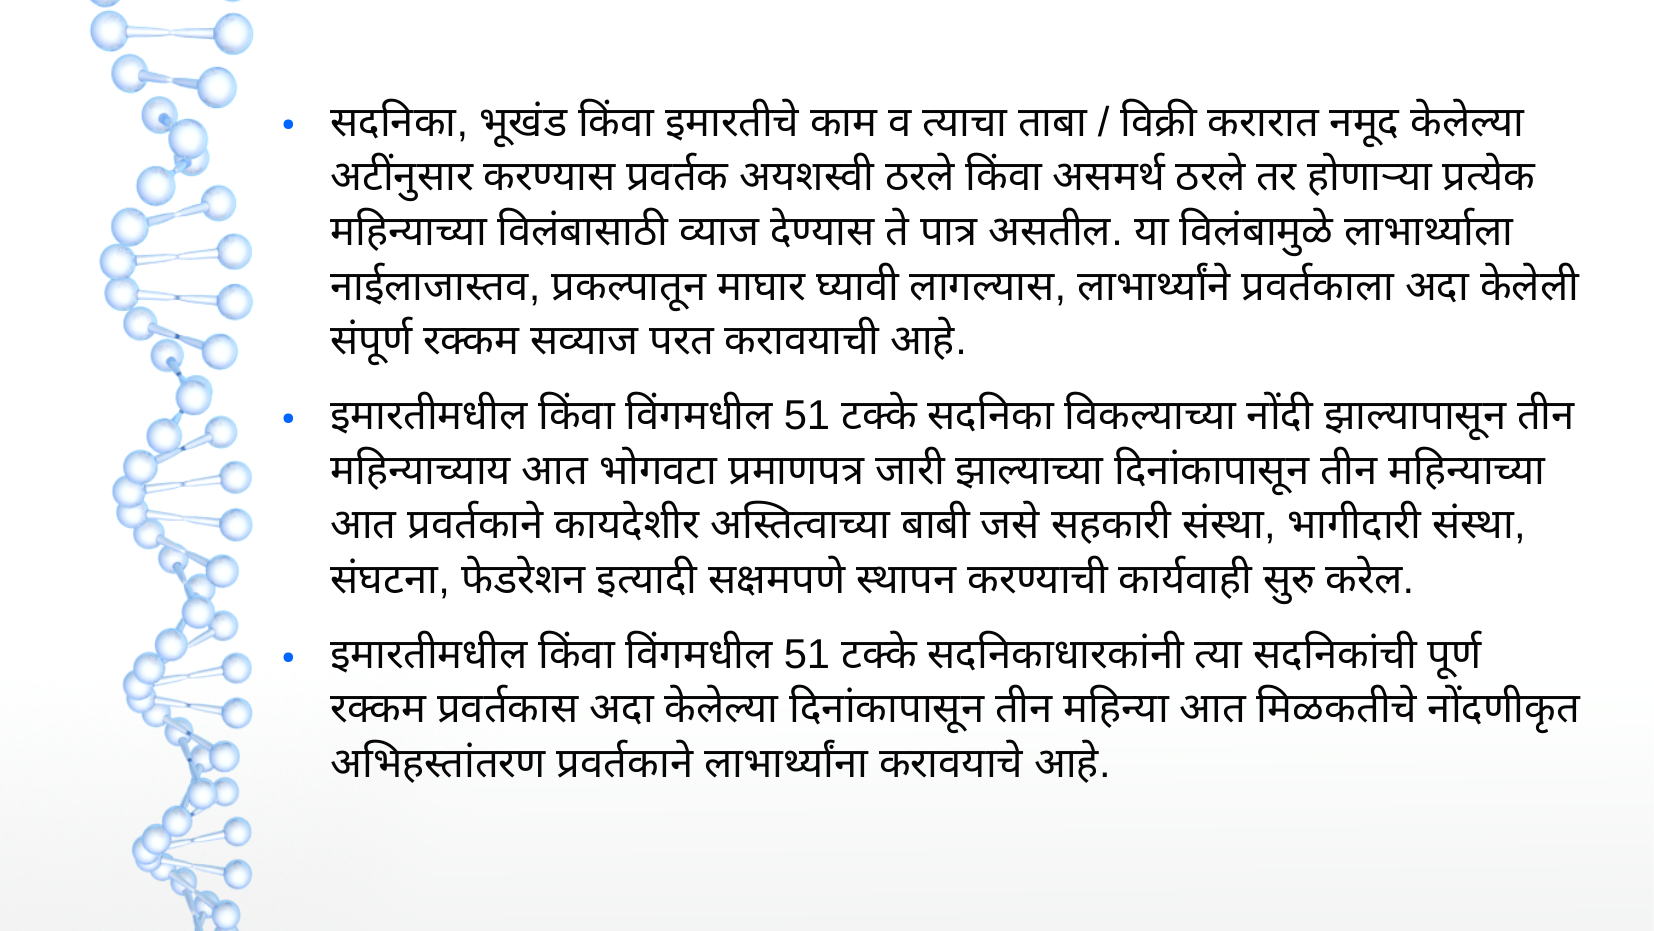

# सदनिका, भूखंड किंवा इमारतीचे काम व त्याचा ताबा / विक्री करारात नमूद केलेल्या अटींनुसार करण्यास प्रवर्तक अयशस्वी ठरले किंवा असमर्थ ठरले तर होणाऱ्या प्रत्येक महिन्याच्या विलंबासाठी व्याज देण्यास ते पात्र असतील. या विलंबामुळे लाभार्थ्याला नाईलाजास्तव, प्रकल्पातून माघार घ्यावी लागल्यास, लाभार्थ्यांने प्रवर्तकाला अदा केलेली संपूर्ण रक्कम सव्याज परत करावयाची आहे.
इमारतीमधील किंवा विंगमधील 51 टक्के सदनिका विकल्याच्या नोंदी झाल्यापासून तीन महिन्याच्याय आत भोगवटा प्रमाणपत्र जारी झाल्याच्या दिनांकापासून तीन महिन्याच्या आत प्रवर्तकाने कायदेशीर अस्तित्वाच्या बाबी जसे सहकारी संस्था, भागीदारी संस्था, संघटना, फेडरेशन इत्यादी सक्षमपणे स्थापन करण्याची कार्यवाही सुरु करेल.
इमारतीमधील किंवा विंगमधील 51 टक्के सदनिकाधारकांनी त्या सदनिकांची पूर्ण रक्कम प्रवर्तकास अदा केलेल्या दिनांकापासून तीन महिन्या आत मिळकतीचे नोंदणीकृत अभिहस्तांतरण प्रवर्तकाने लाभार्थ्यांना करावयाचे आहे.